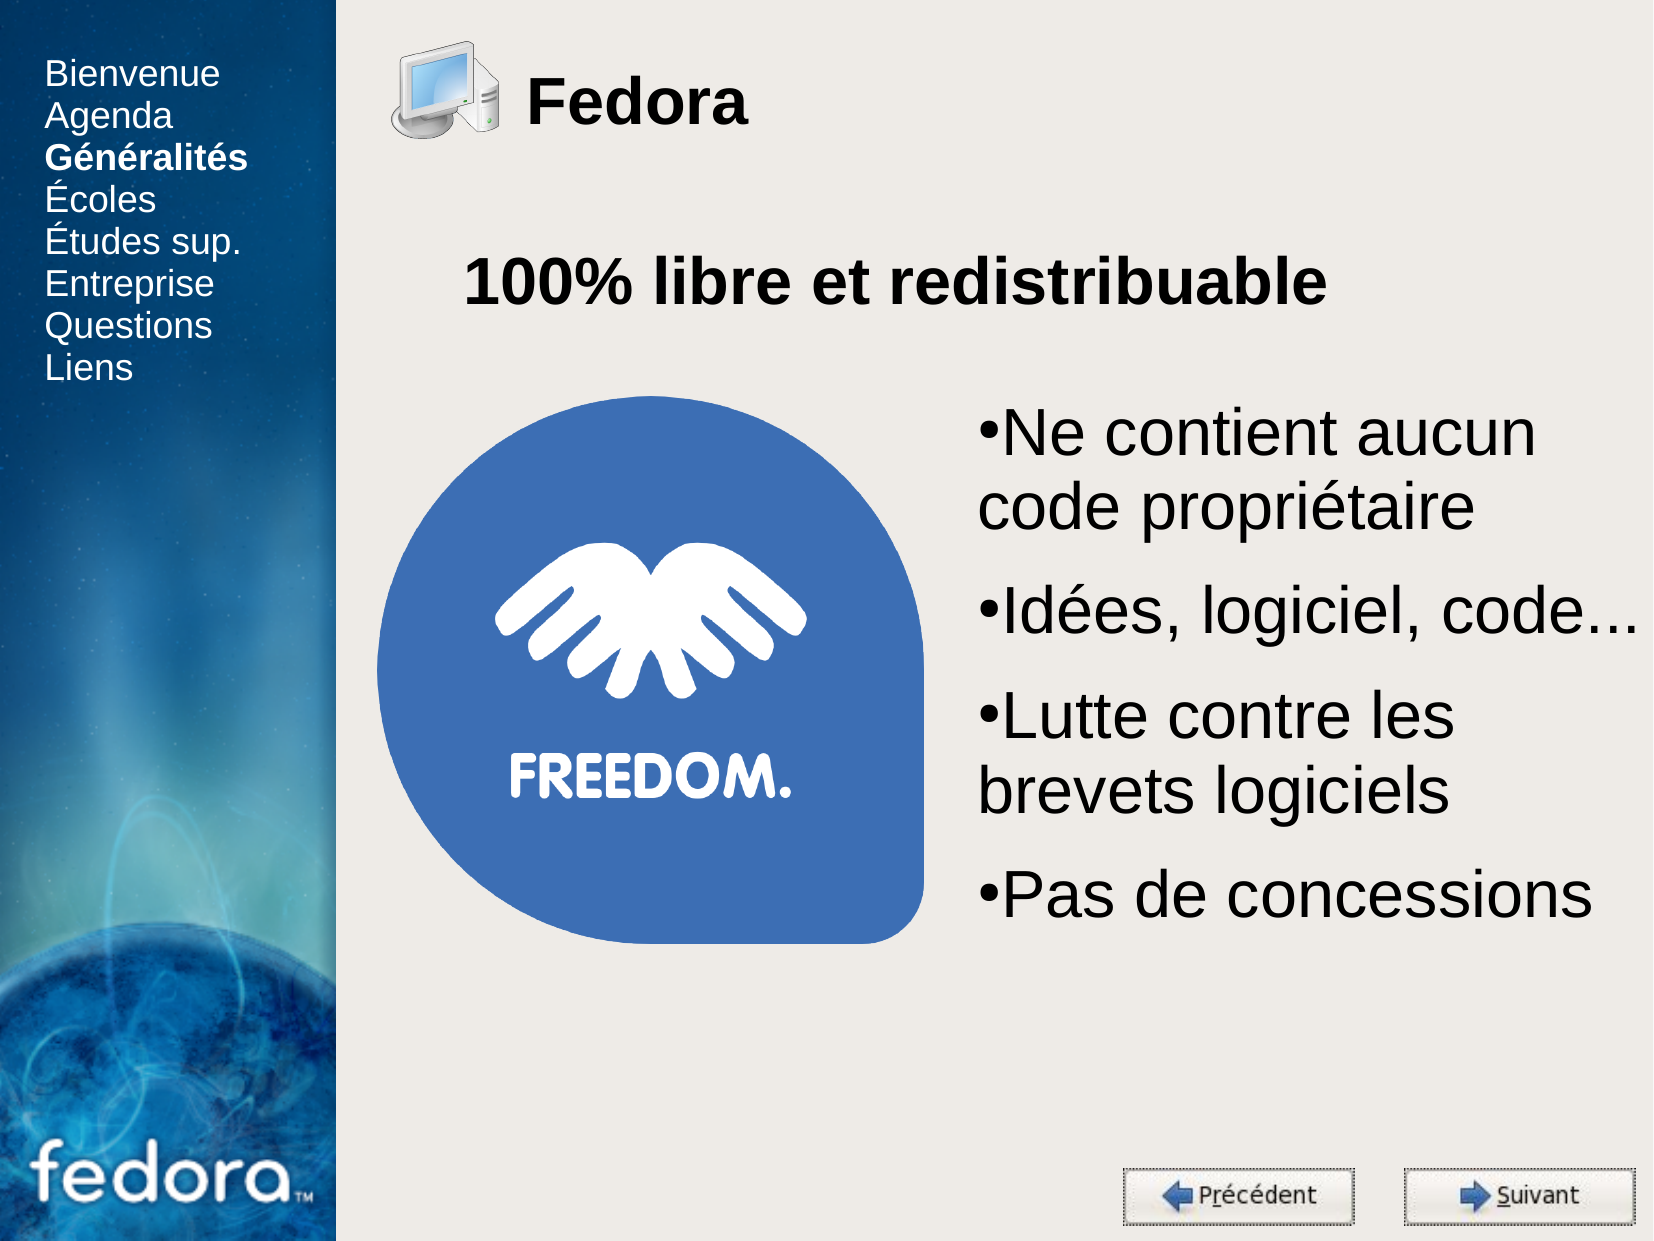

Bienvenue
Agenda
Généralités
Écoles
Études sup.
Entreprise
Questions
Liens
# Agenda
Fedora
100% libre et redistribuable
Ne contient aucun code propriétaire
Idées, logiciel, code...
Lutte contre les brevets logiciels
Pas de concessions